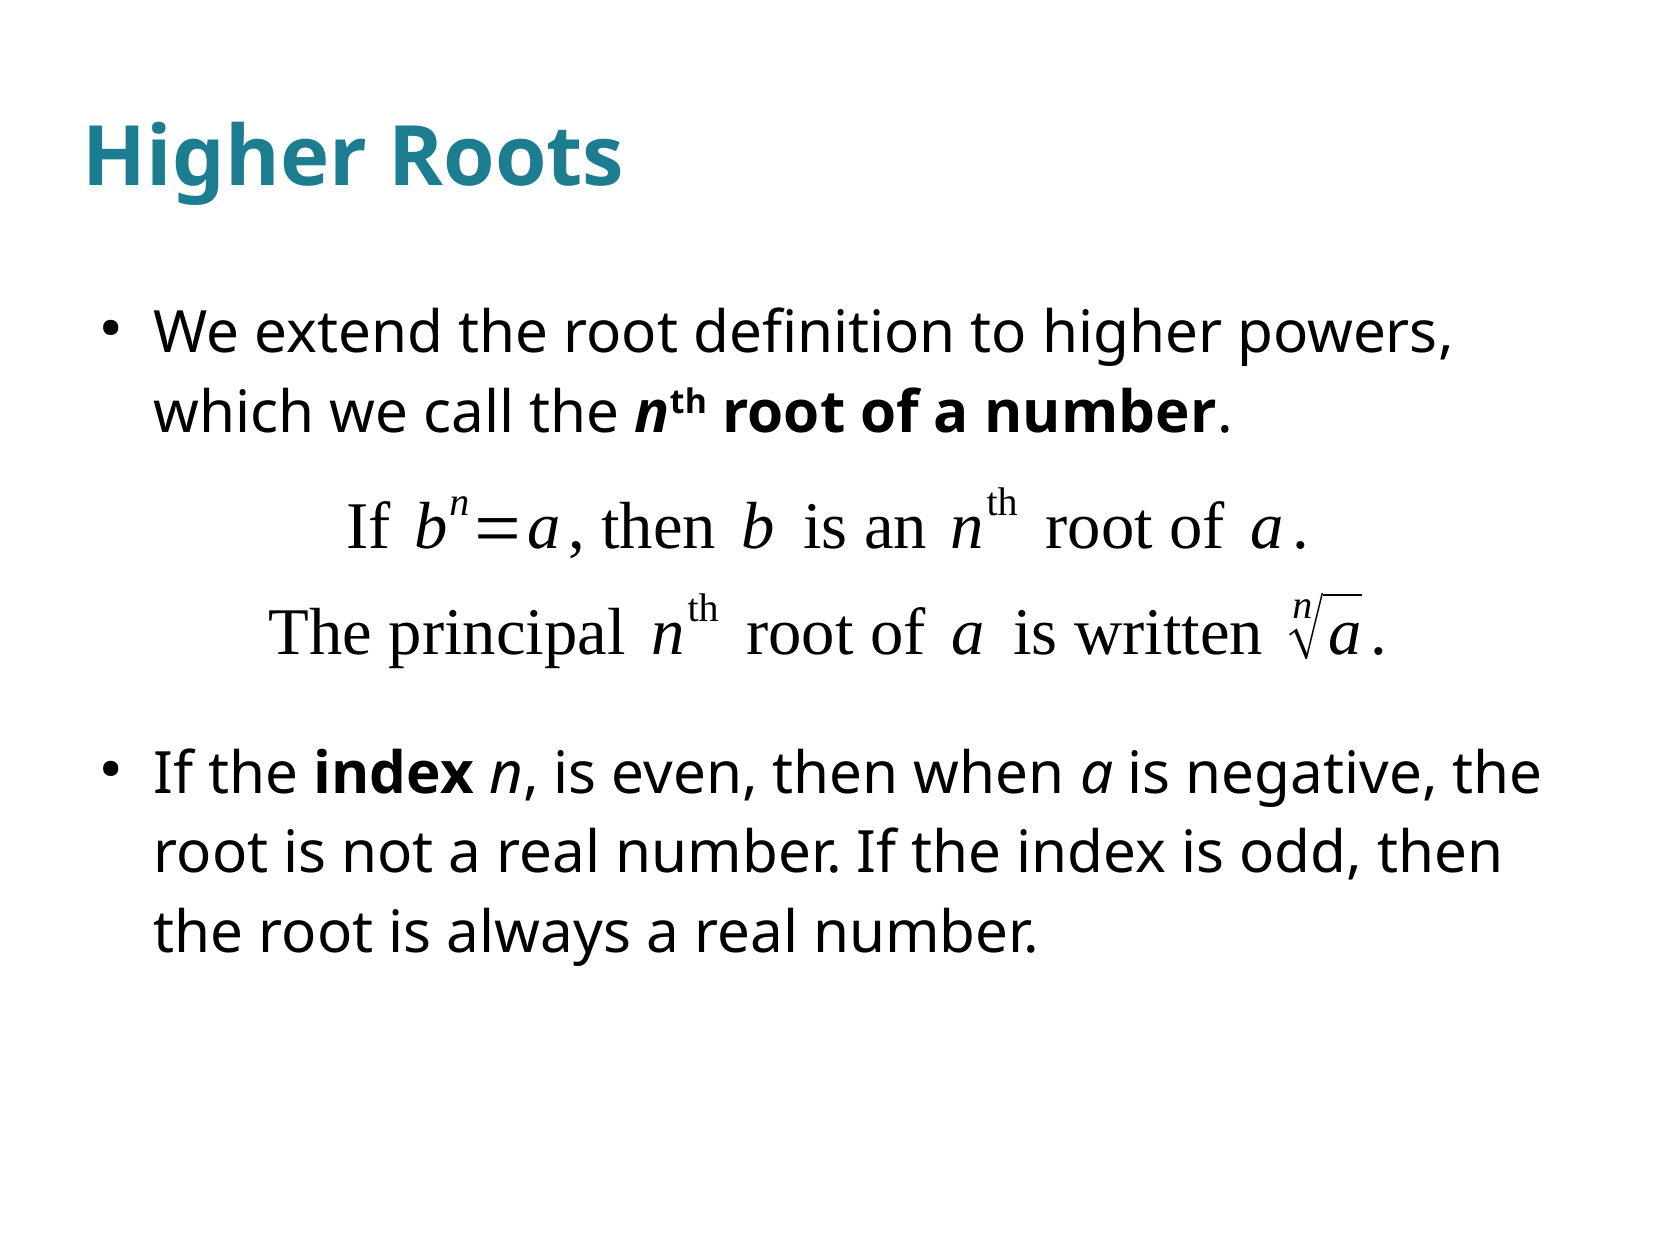

# Higher Roots
We extend the root definition to higher powers, which we call the nth root of a number.
If the index n, is even, then when a is negative, the root is not a real number. If the index is odd, then the root is always a real number.